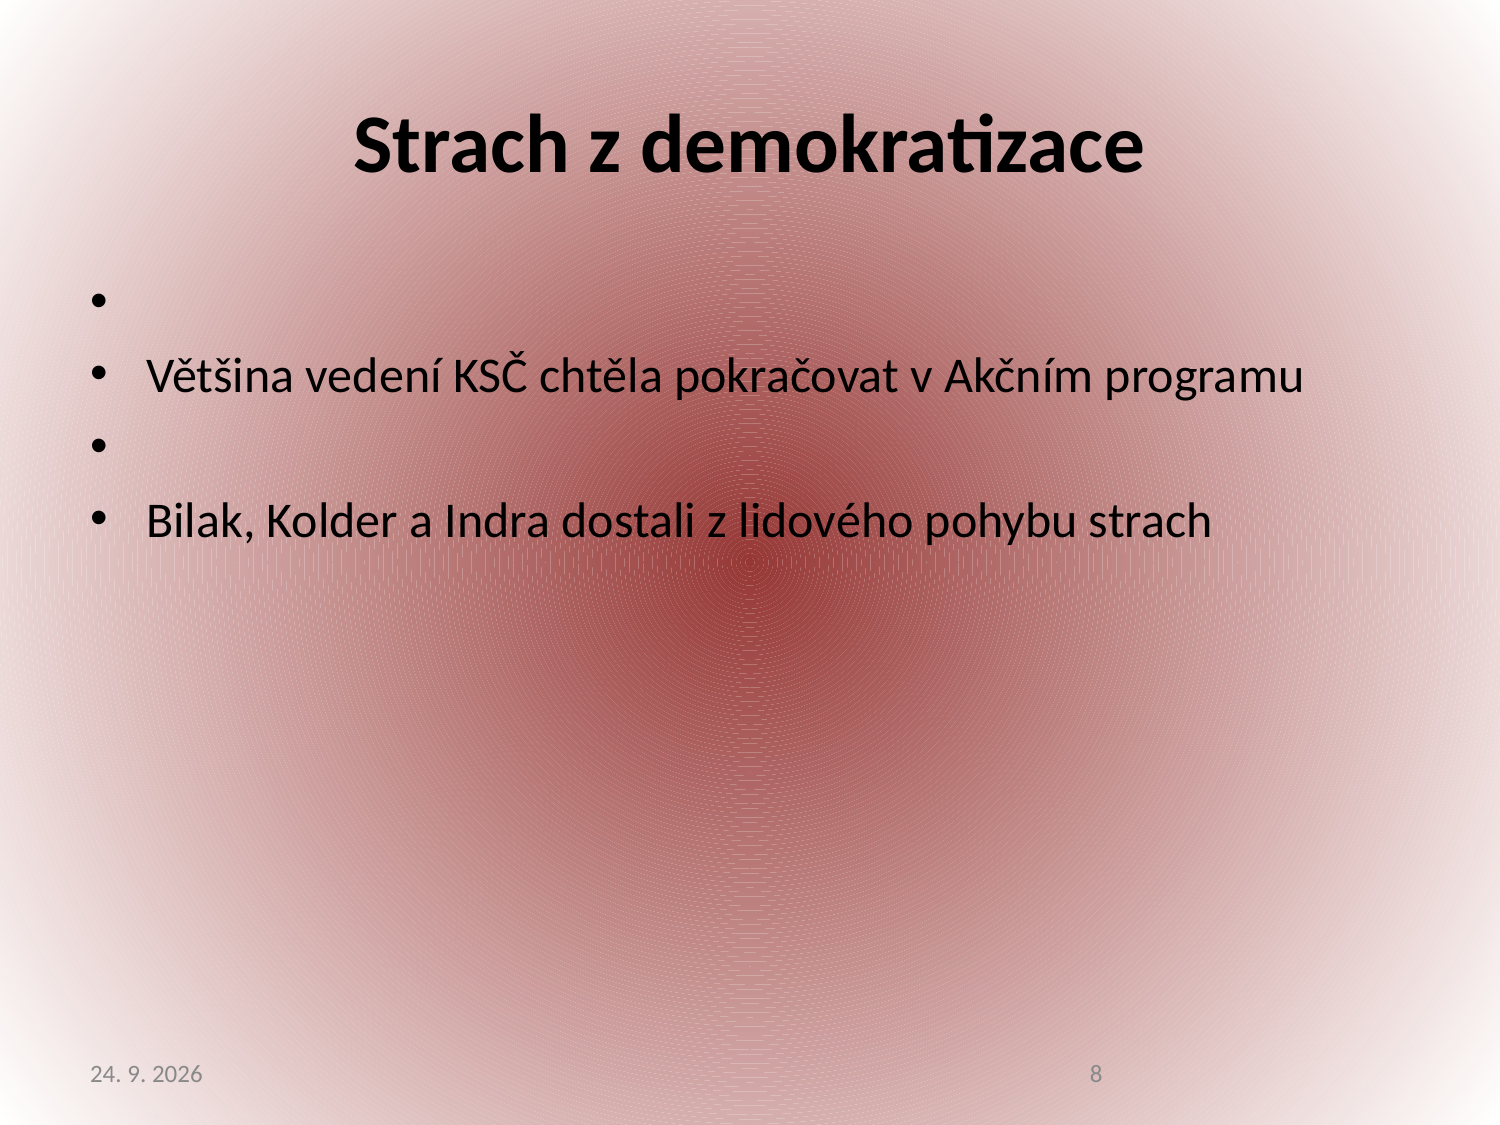

# Strach z demokratizace
Většina vedení KSČ chtěla pokračovat v Akčním programu
Bilak, Kolder a Indra dostali z lidového pohybu strach